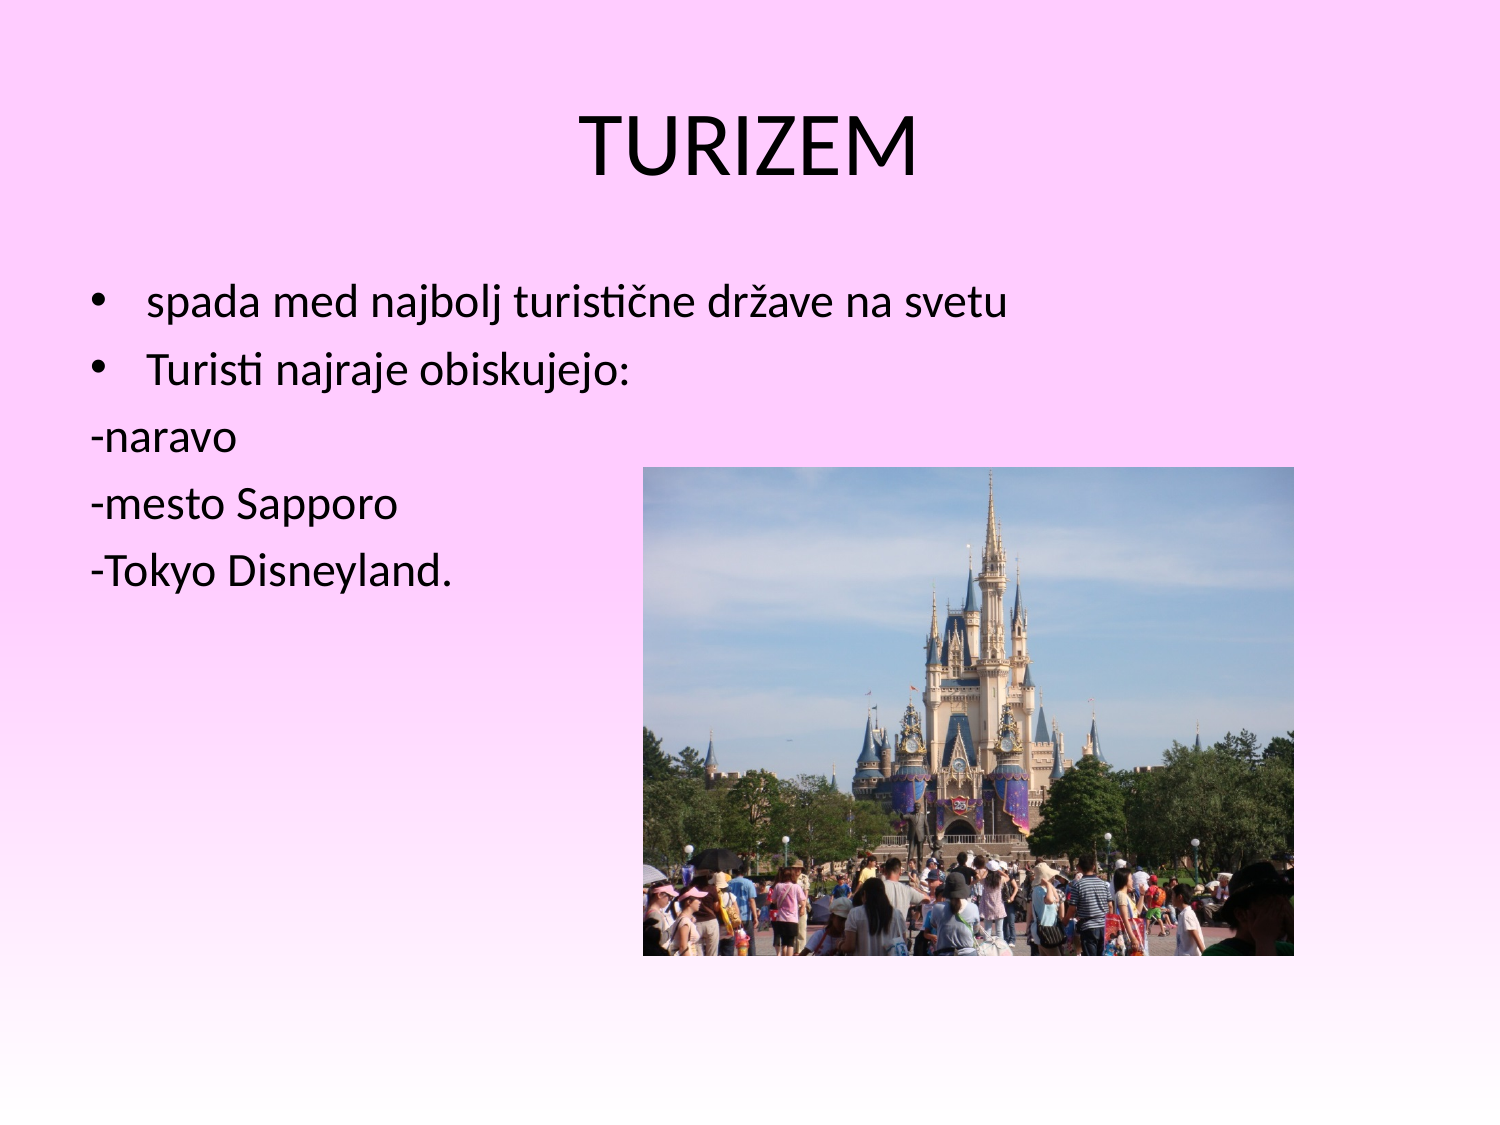

# TURIZEM
spada med najbolj turistične države na svetu
Turisti najraje obiskujejo:
-naravo
-mesto Sapporo
-Tokyo Disneyland.